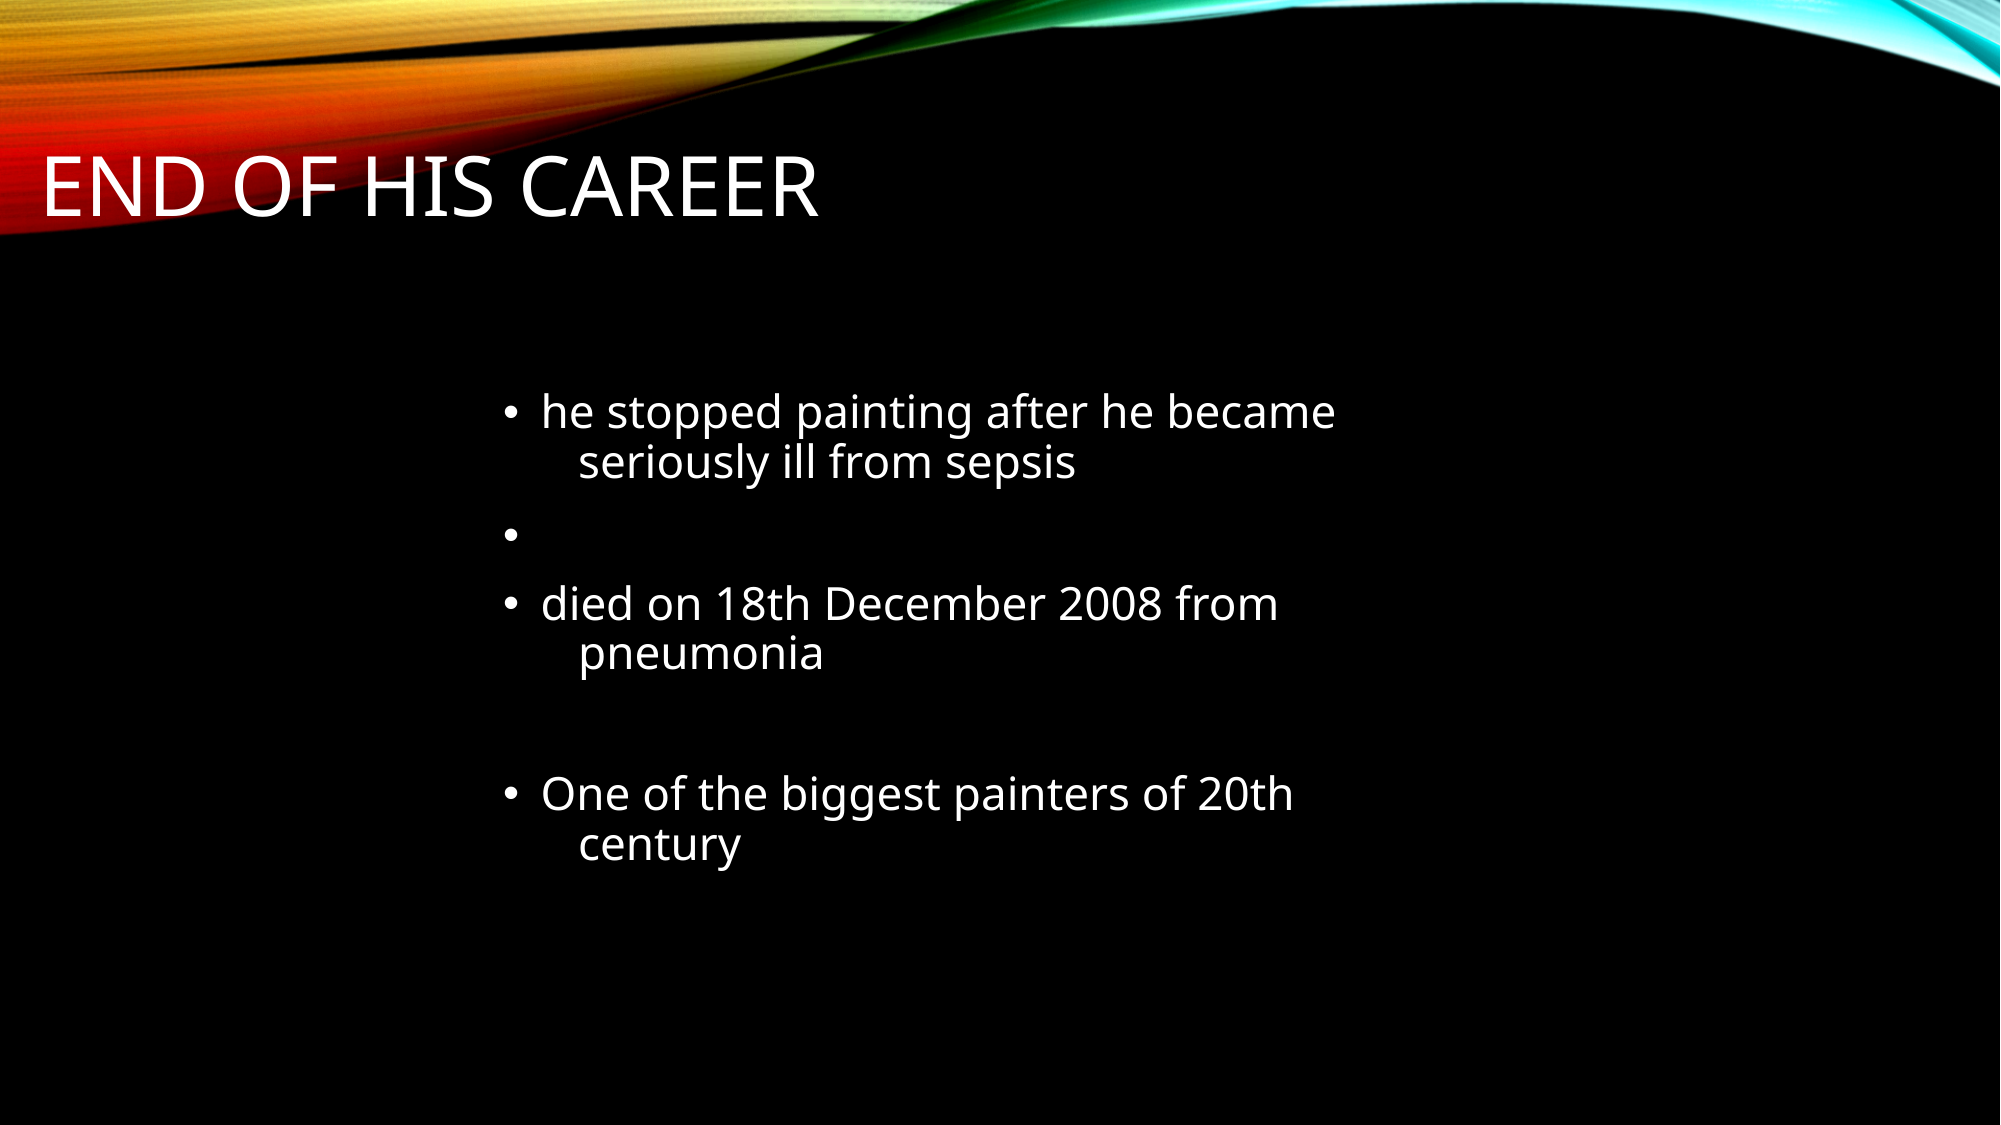

# End of his career
he stopped painting after he became seriously ill from sepsis
died on 18th December 2008 from pneumonia
One of the biggest painters of 20th century